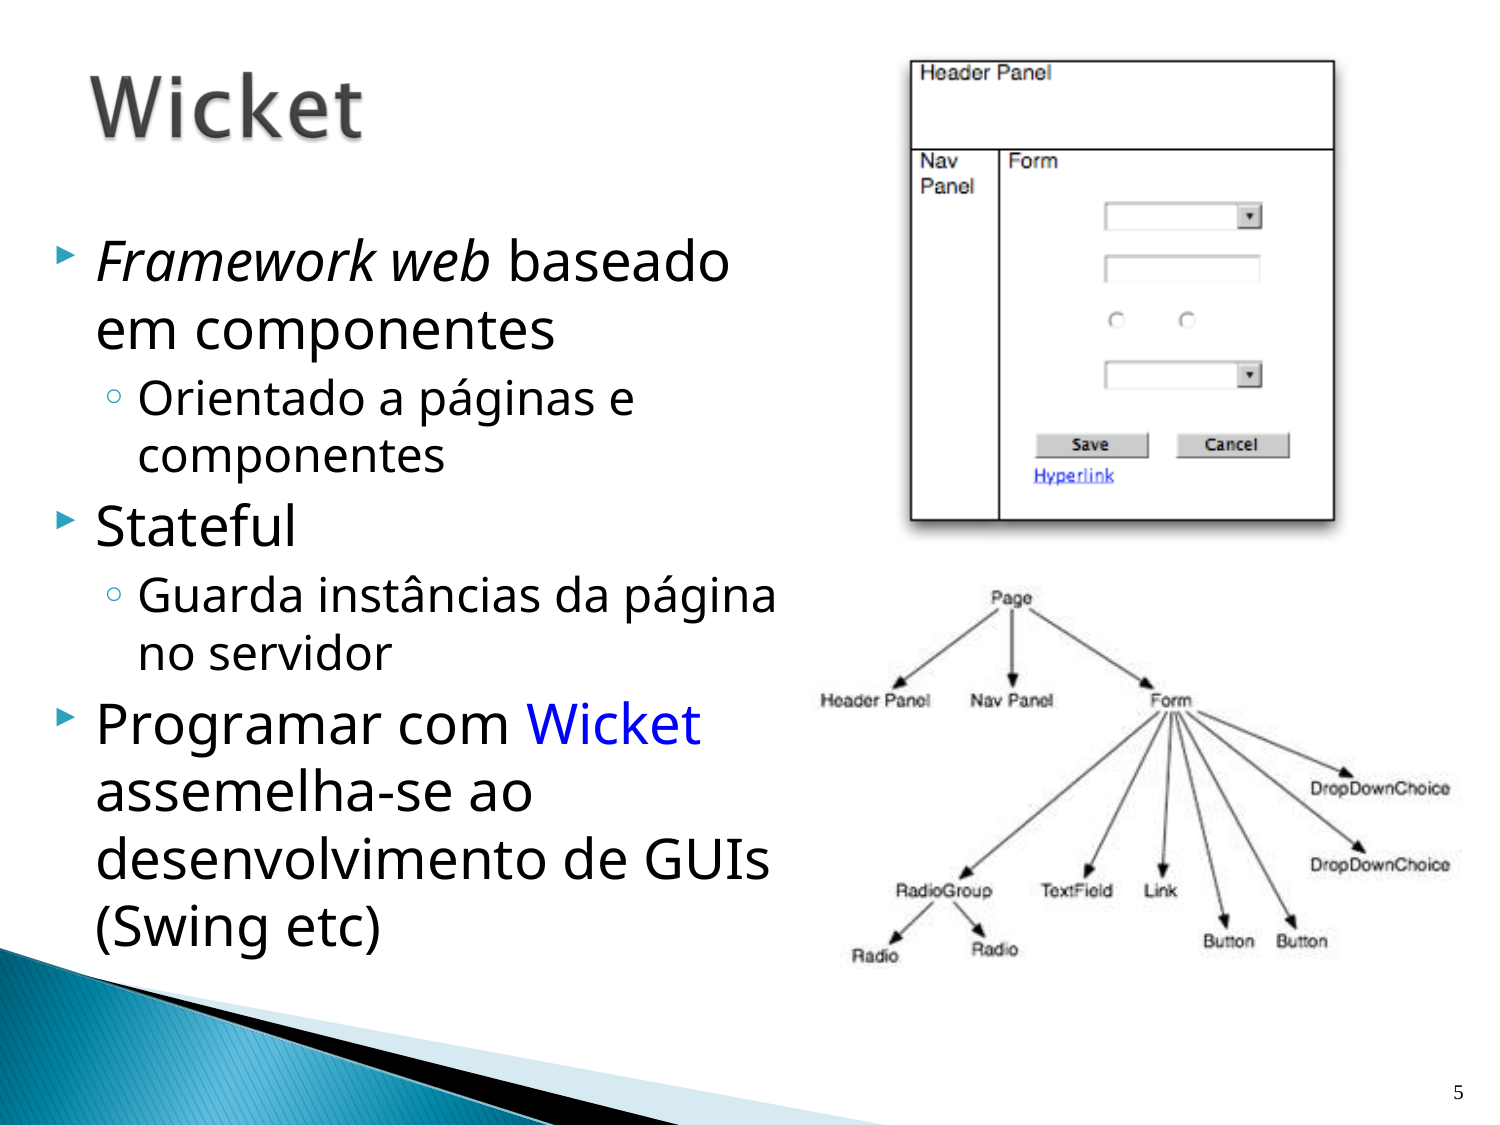

Framework web baseado em componentes
Orientado a páginas e componentes
Stateful
Guarda instâncias da página no servidor
Programar com Wicket assemelha-se ao desenvolvimento de GUIs (Swing etc)